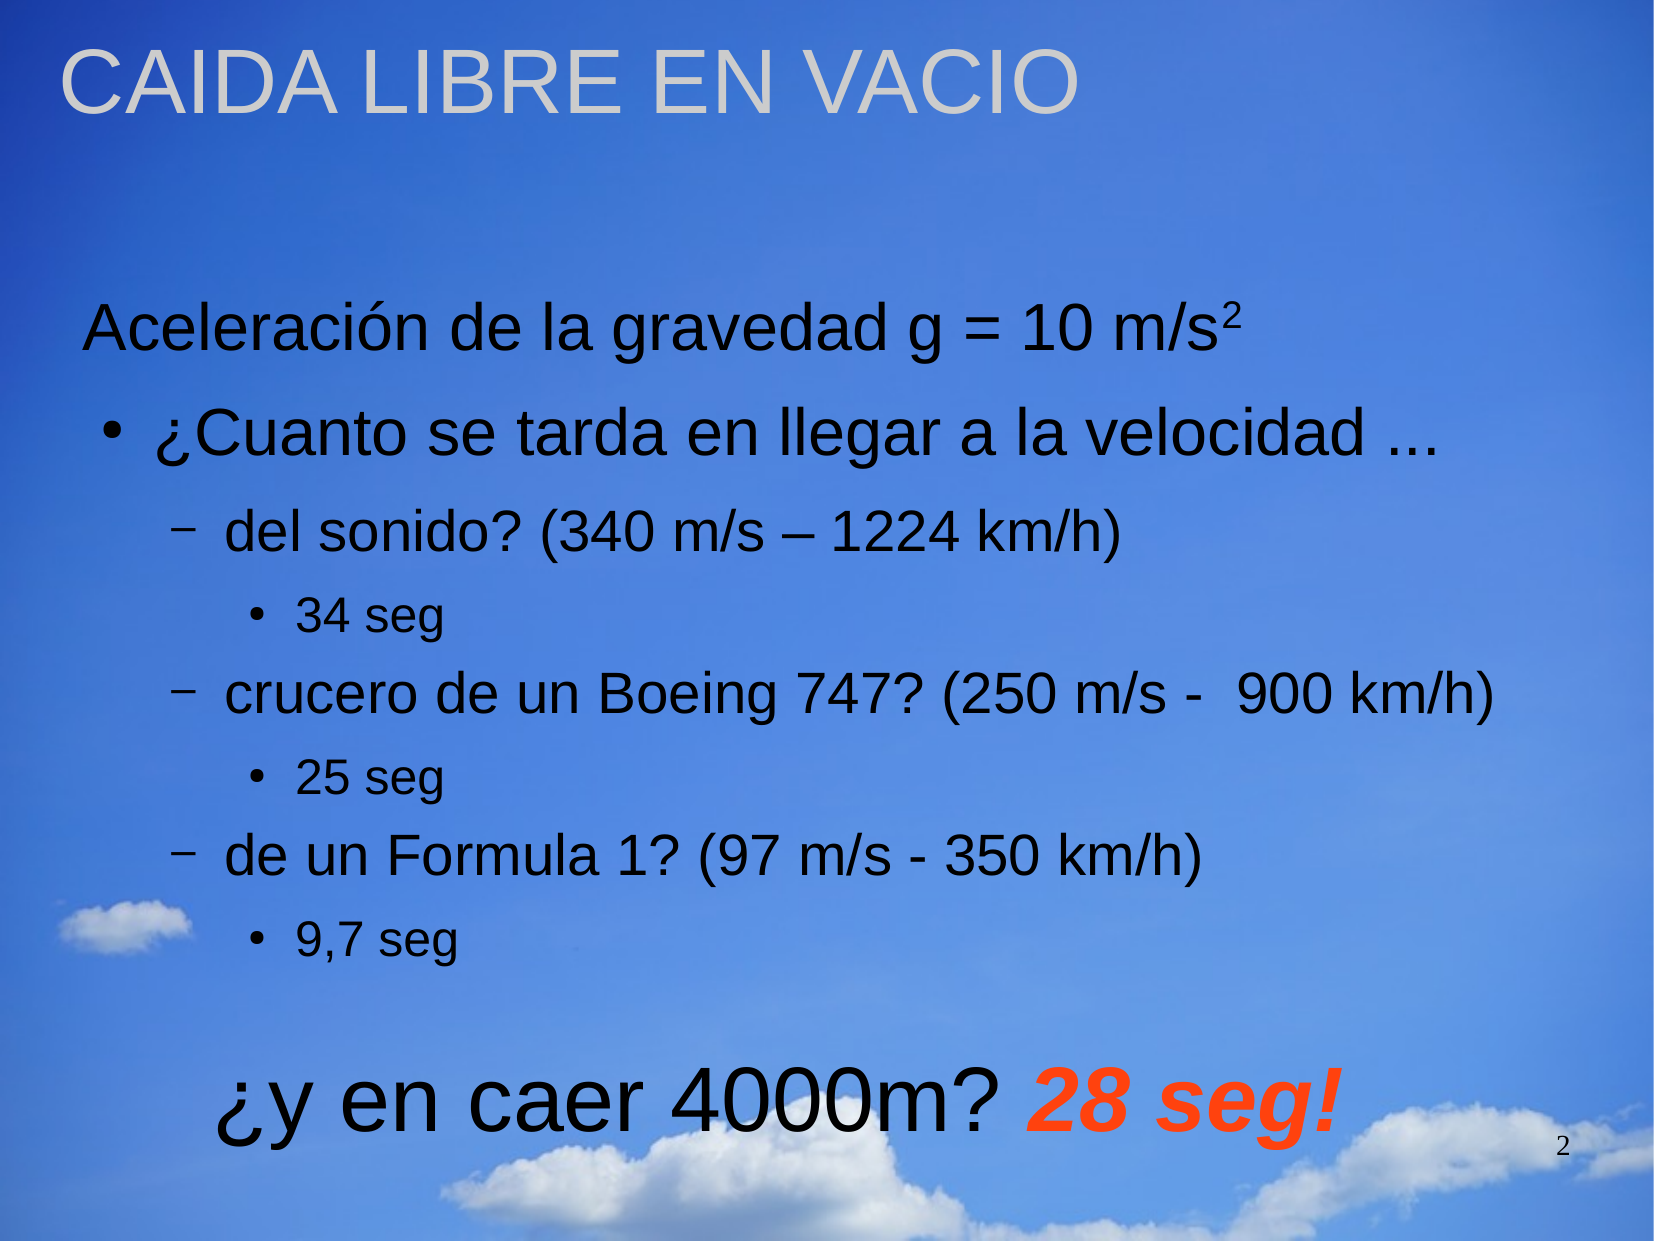

# CAIDA LIBRE EN VACIO
Aceleración de la gravedad g = 10 m/s2
¿Cuanto se tarda en llegar a la velocidad ...
del sonido? (340 m/s – 1224 km/h)
34 seg
crucero de un Boeing 747? (250 m/s - 900 km/h)
25 seg
de un Formula 1? (97 m/s - 350 km/h)
9,7 seg
¿y en caer 4000m? 28 seg!
2